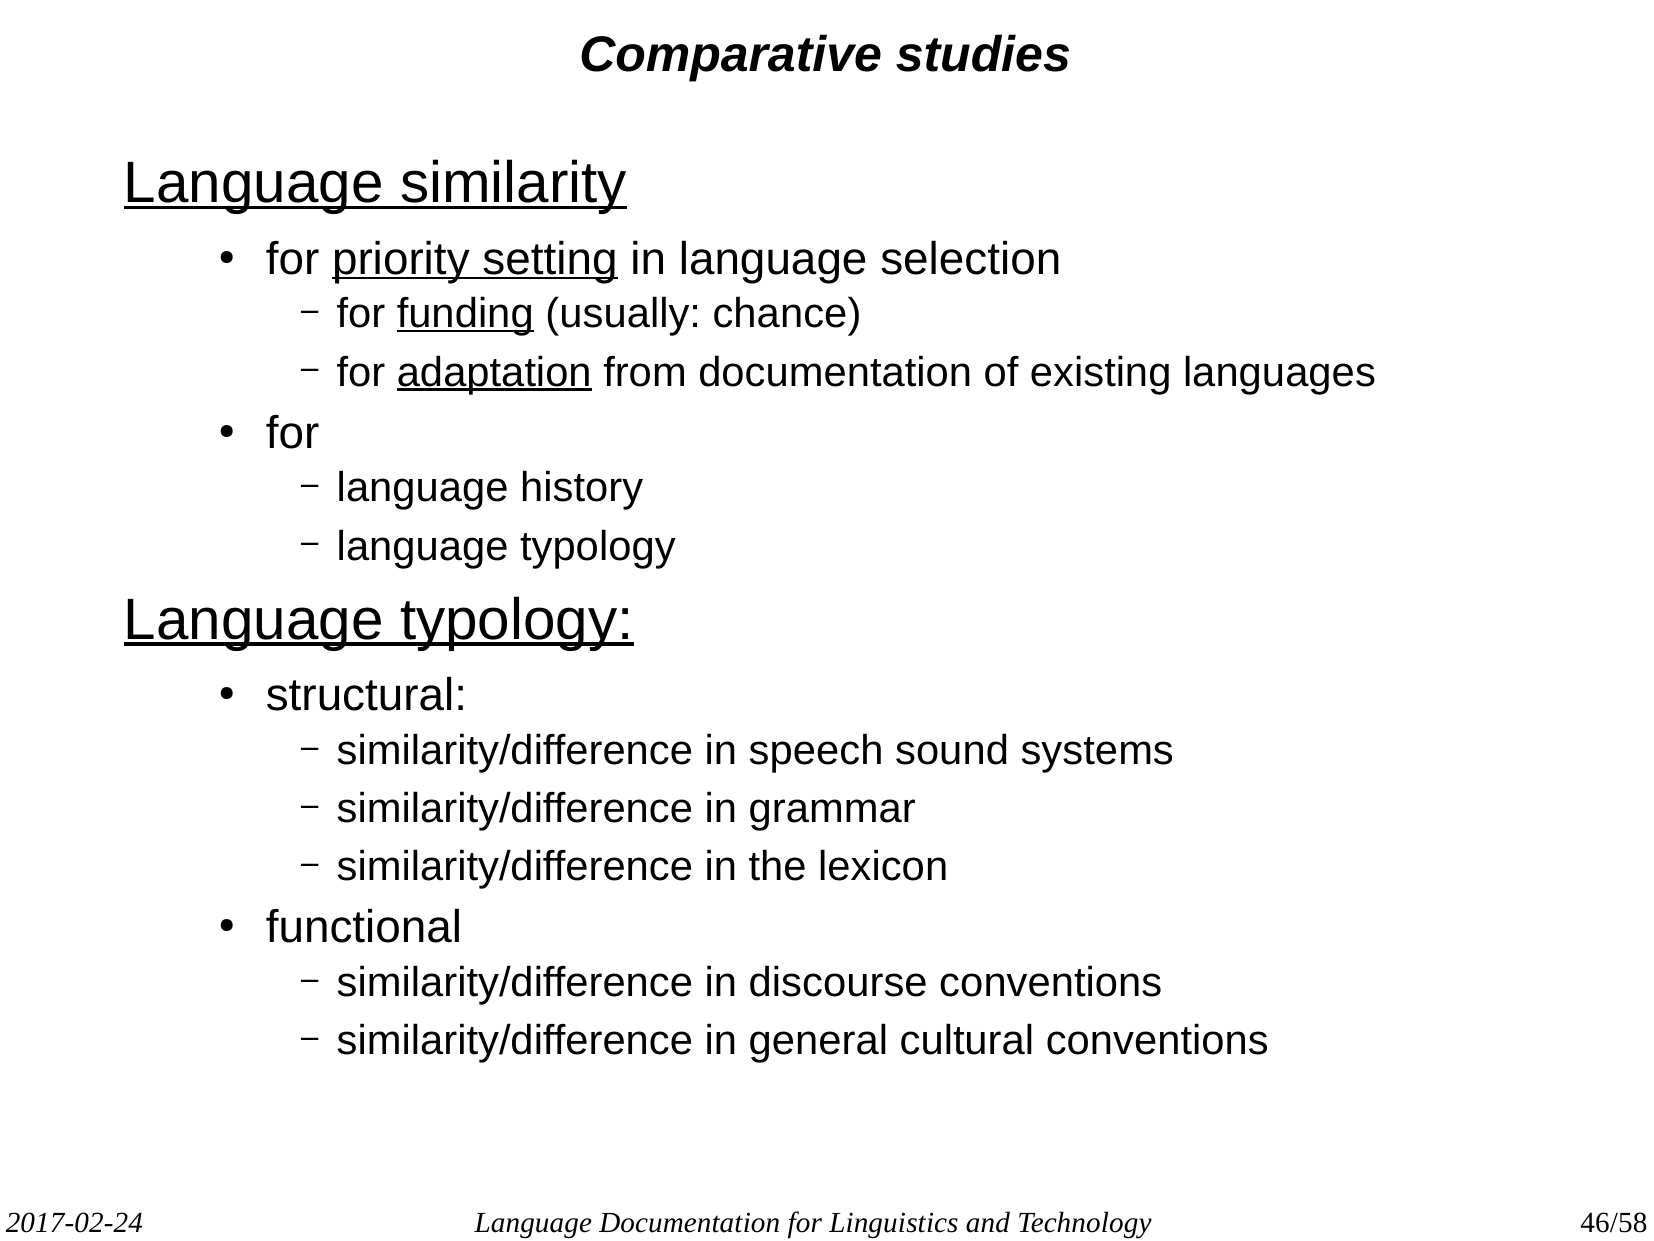

# Comparative studies
Language similarity
for priority setting in language selection
for funding (usually: chance)
for adaptation from documentation of existing languages
for
language history
language typology
Language typology:
structural:
similarity/difference in speech sound systems
similarity/difference in grammar
similarity/difference in the lexicon
functional
similarity/difference in discourse conventions
similarity/difference in general cultural conventions
ELKL-4, U Agra, 2016-02-25_27
D. Gibbon: What can endangered languages teach the language technologies?
46